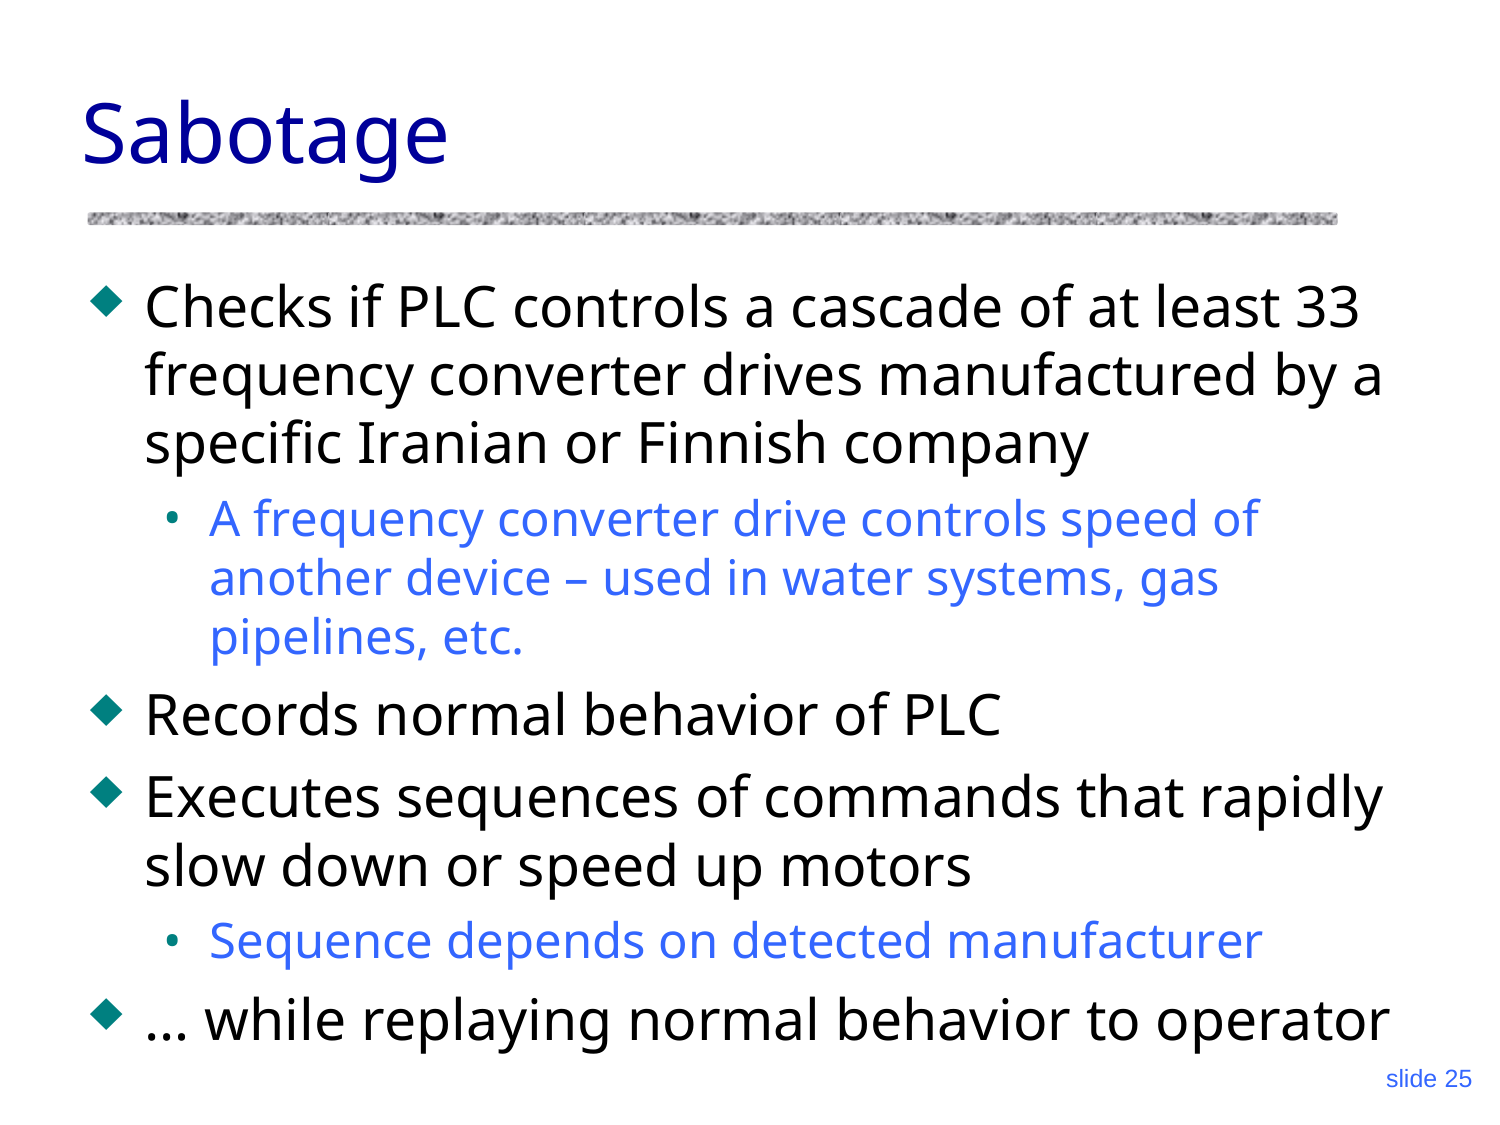

# Sabotage
Checks if PLC controls a cascade of at least 33 frequency converter drives manufactured by a specific Iranian or Finnish company
A frequency converter drive controls speed of another device – used in water systems, gas pipelines, etc.
Records normal behavior of PLC
Executes sequences of commands that rapidly slow down or speed up motors
Sequence depends on detected manufacturer
… while replaying normal behavior to operator
slide